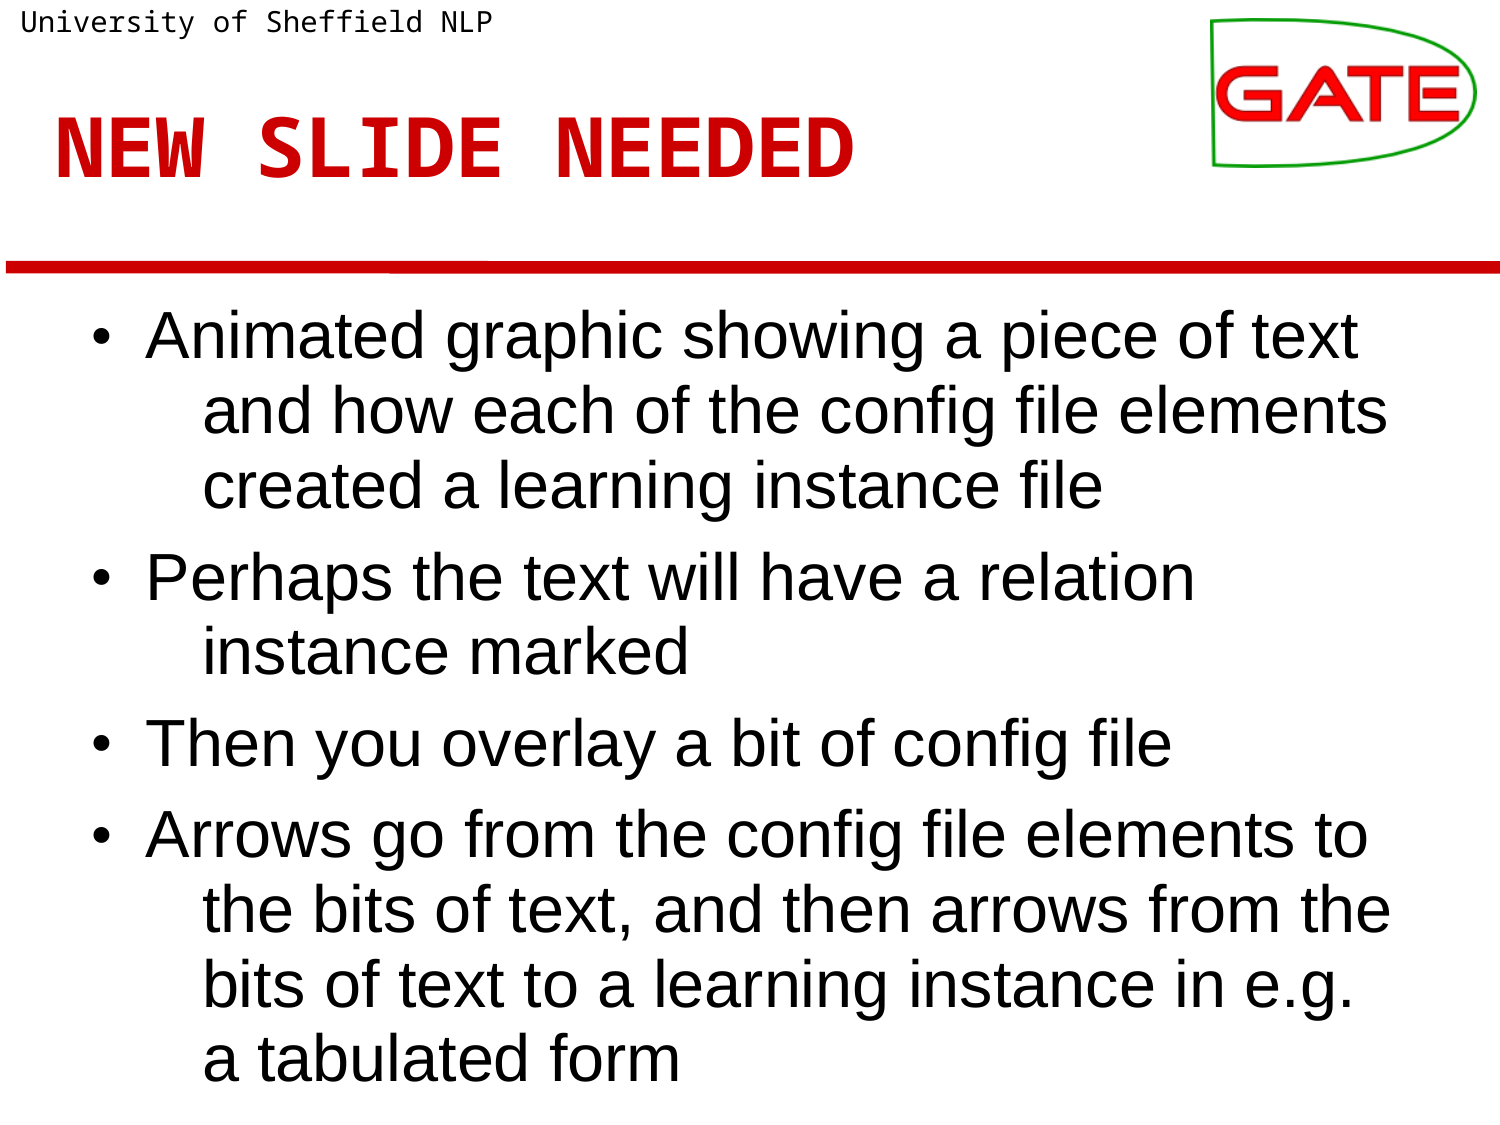

# NEW SLIDE NEEDED
Animated graphic showing a piece of text and how each of the config file elements created a learning instance file
Perhaps the text will have a relation instance marked
Then you overlay a bit of config file
Arrows go from the config file elements to the bits of text, and then arrows from the bits of text to a learning instance in e.g. a tabulated form